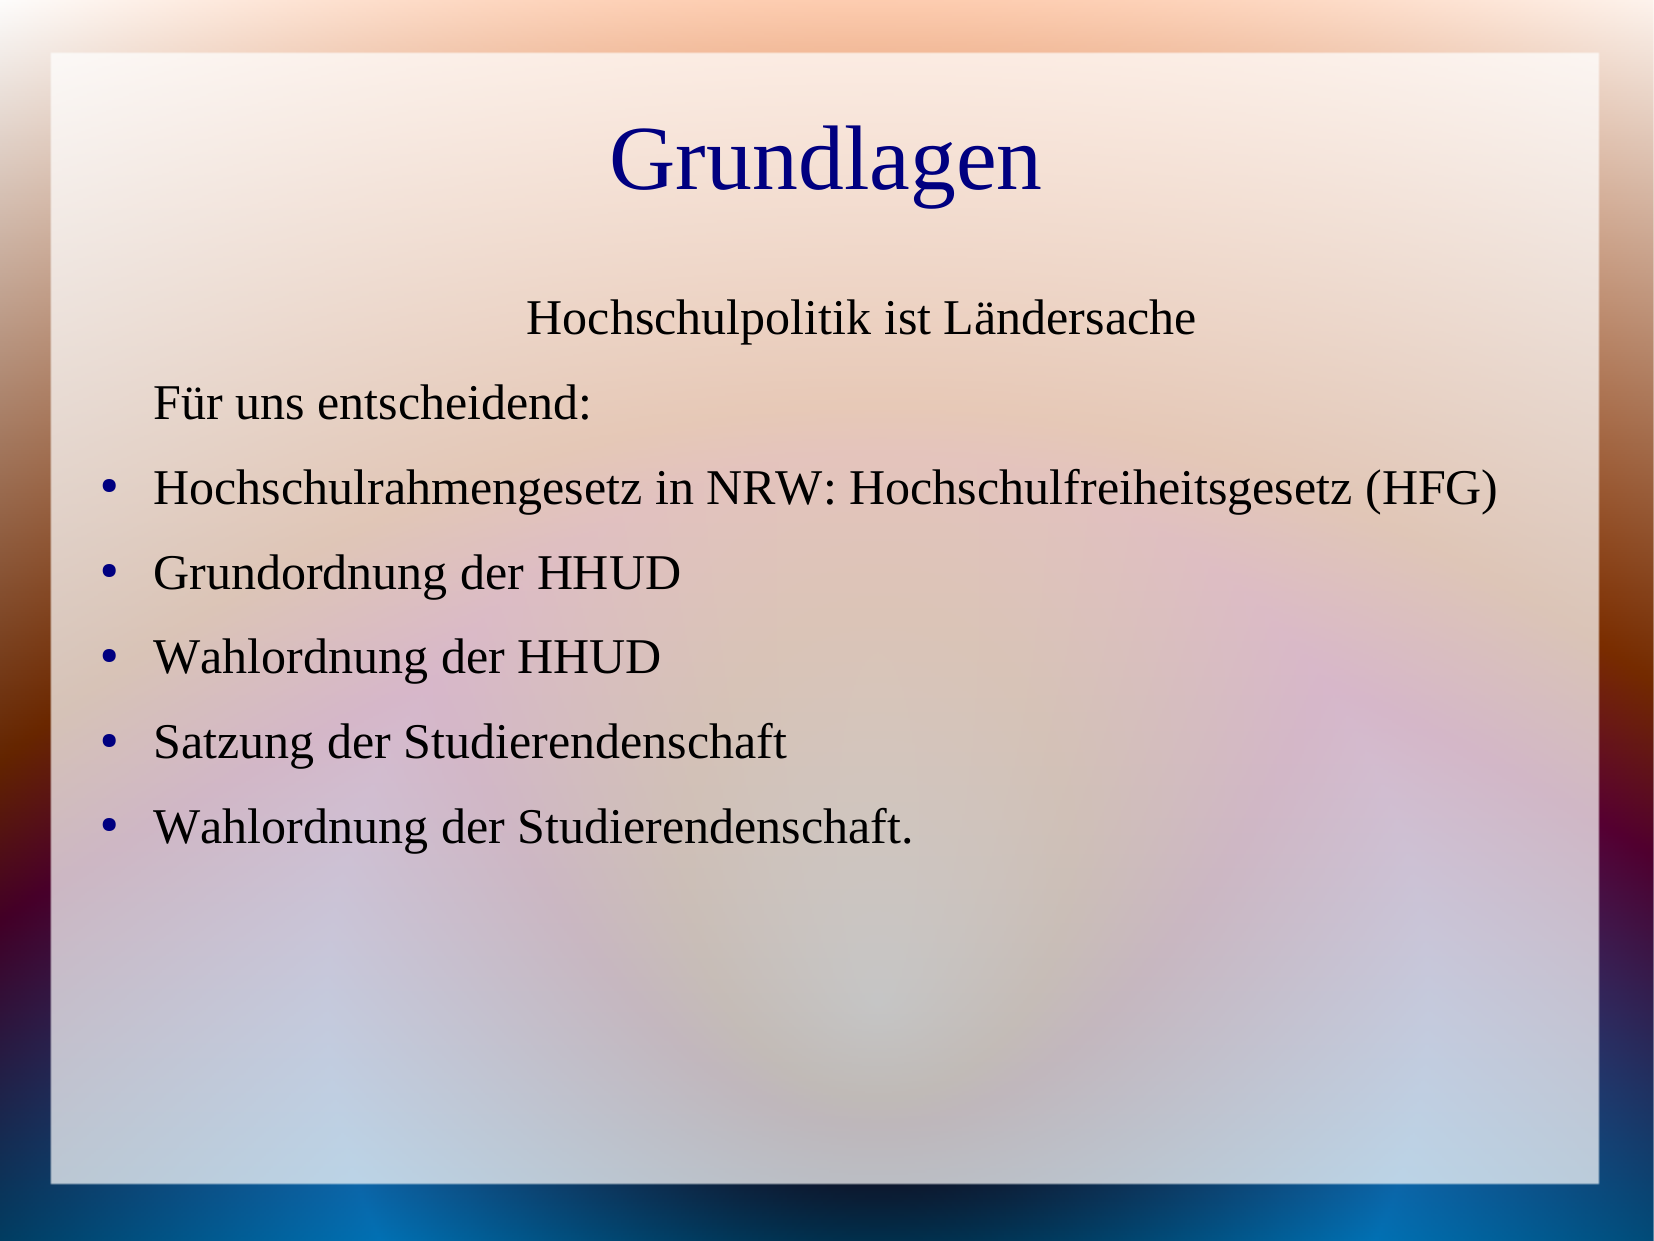

# Grundlagen
Hochschulpolitik ist Ländersache
Für uns entscheidend:
Hochschulrahmengesetz in NRW: Hochschulfreiheitsgesetz (HFG)
Grundordnung der HHUD
Wahlordnung der HHUD
Satzung der Studierendenschaft
Wahlordnung der Studierendenschaft.